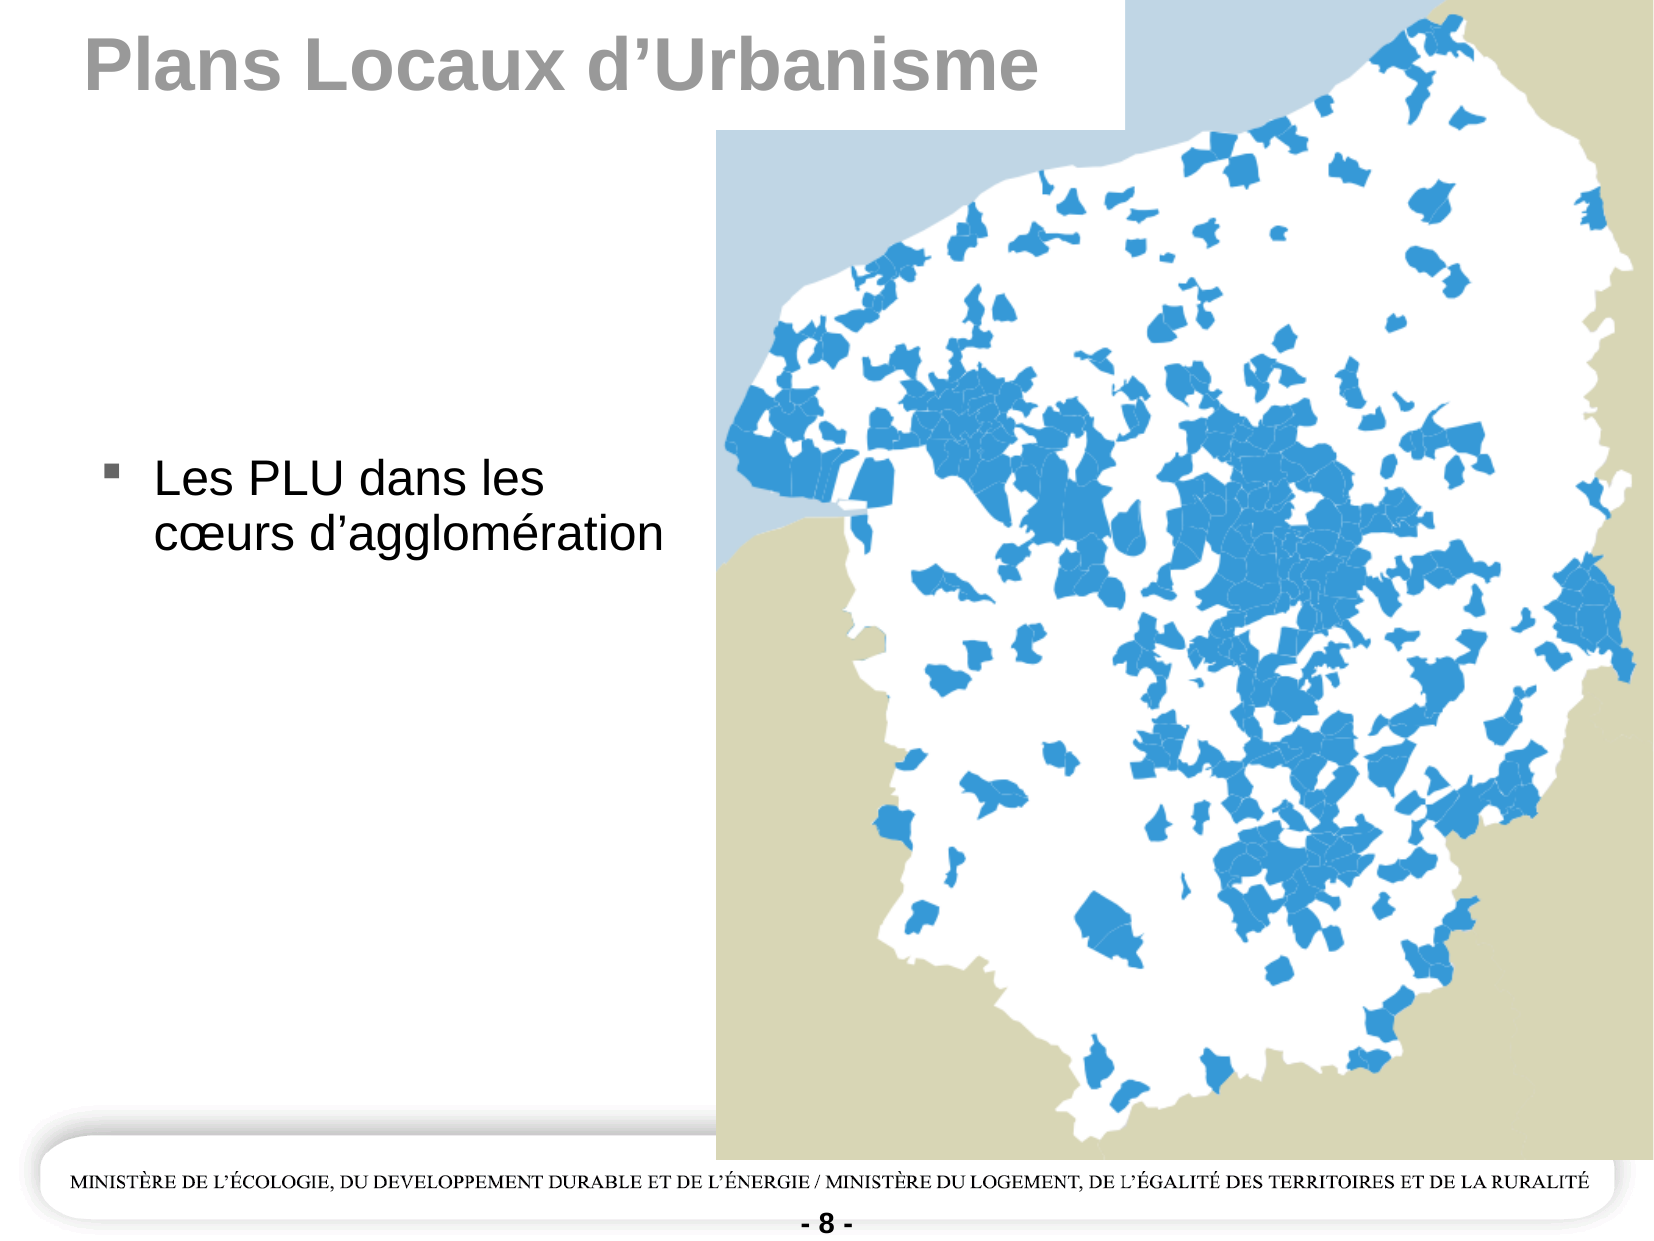

Plans Locaux d’Urbanisme
# Les territoires les plus ruraux sous RNU
Les POS dans les secteurs périurbains
Les PLU dans les cœurs d’agglomération